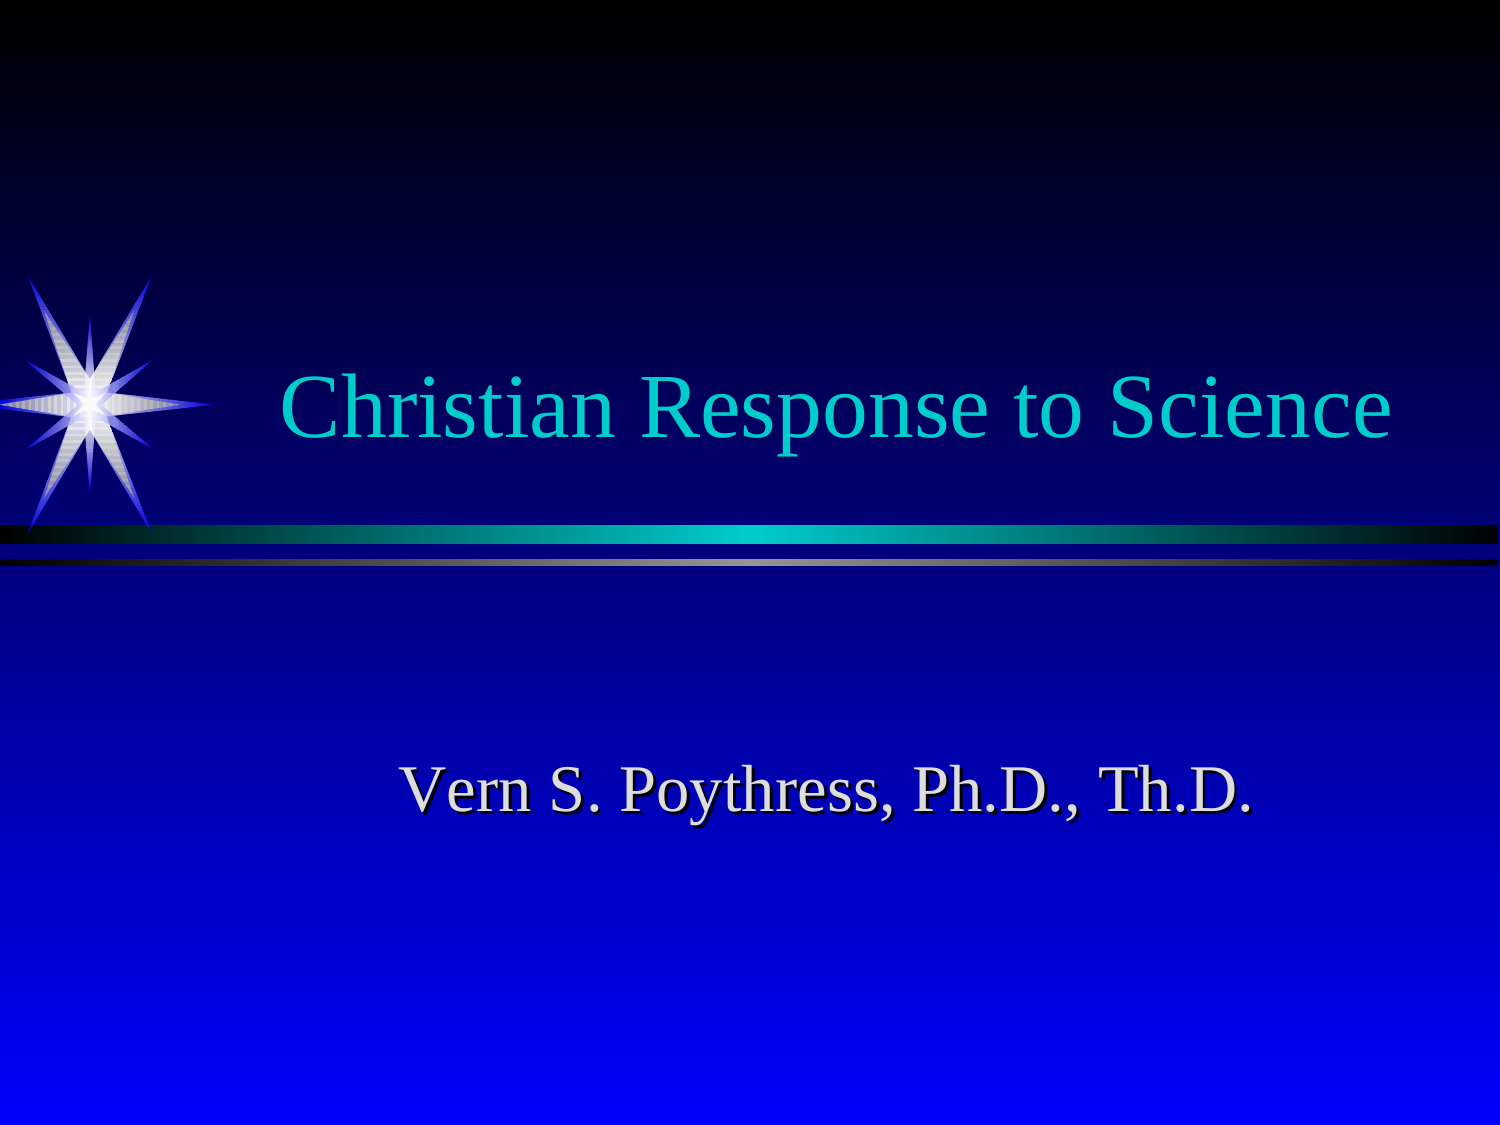

# Christian Response to Science
Vern S. Poythress, Ph.D., Th.D.